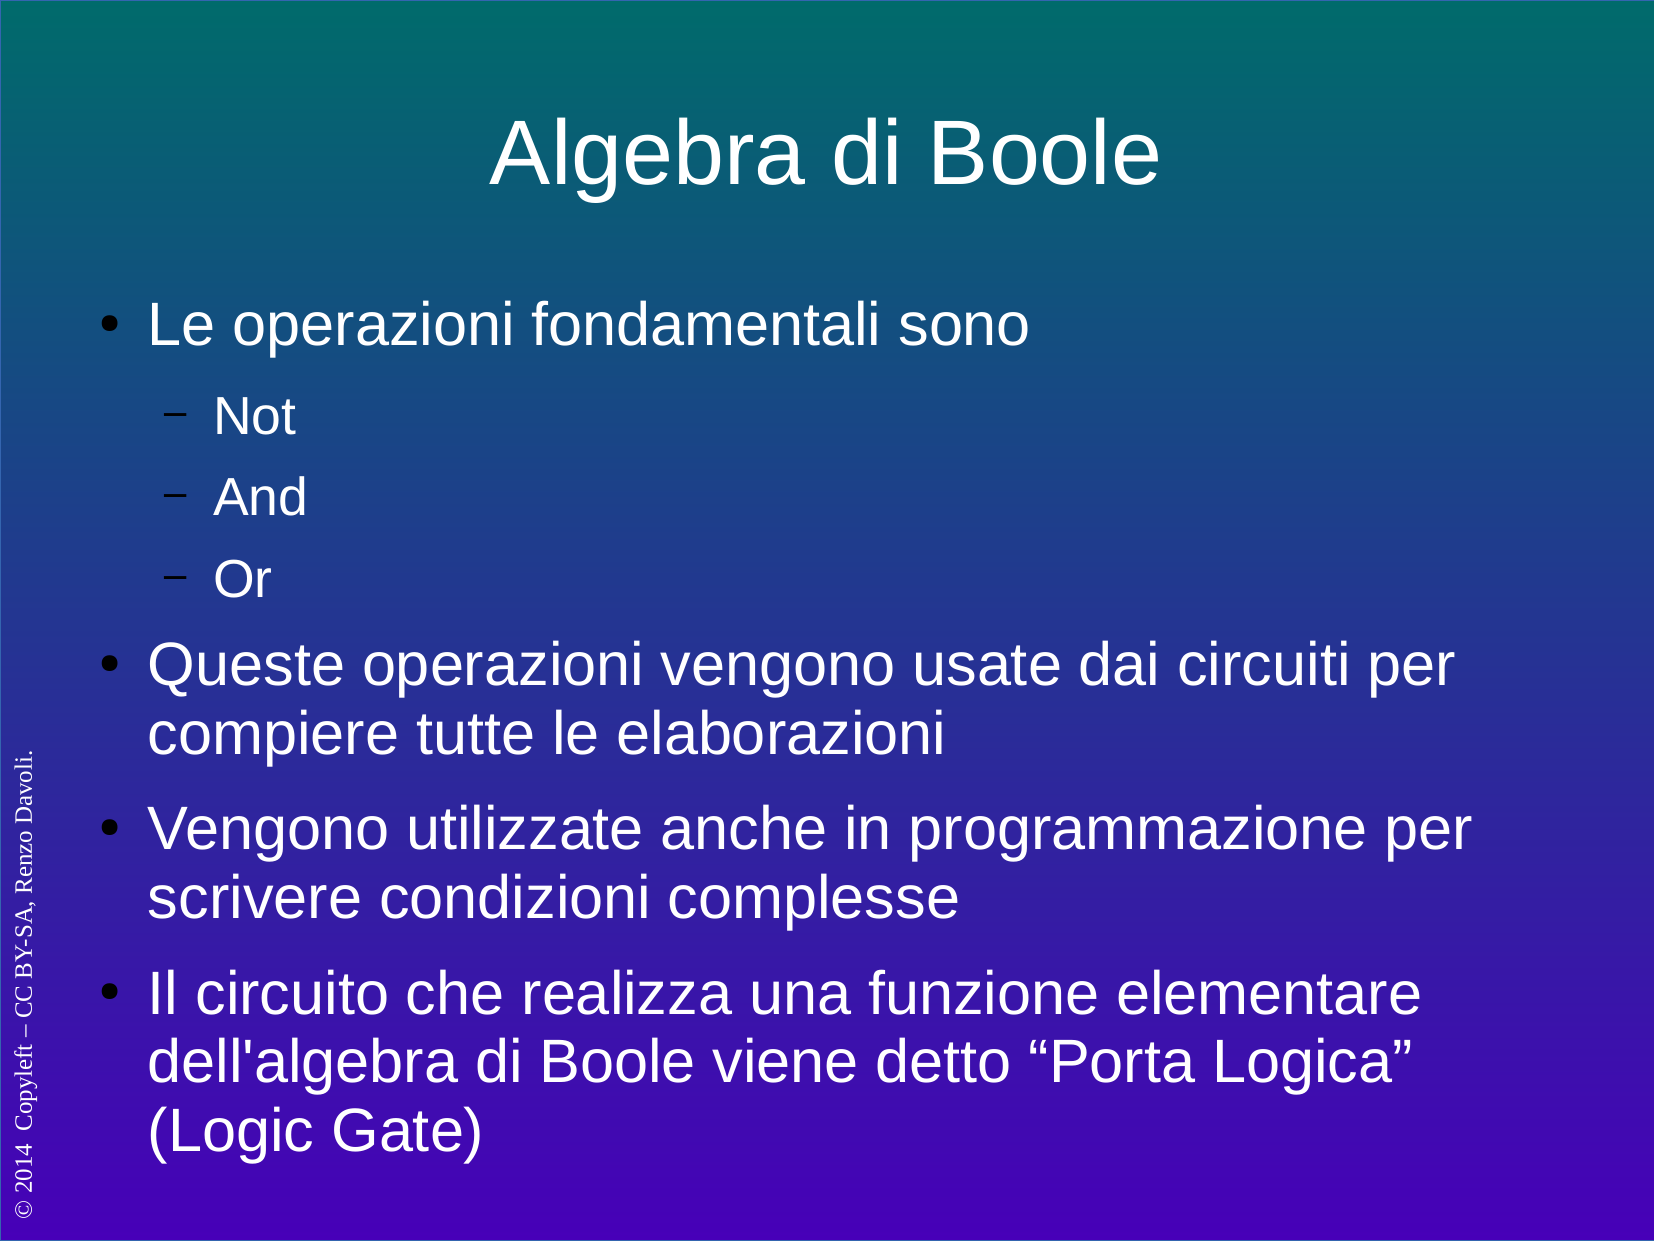

# Algebra di Boole
Le operazioni fondamentali sono
Not
And
Or
Queste operazioni vengono usate dai circuiti per compiere tutte le elaborazioni
Vengono utilizzate anche in programmazione per scrivere condizioni complesse
Il circuito che realizza una funzione elementare dell'algebra di Boole viene detto “Porta Logica” (Logic Gate)